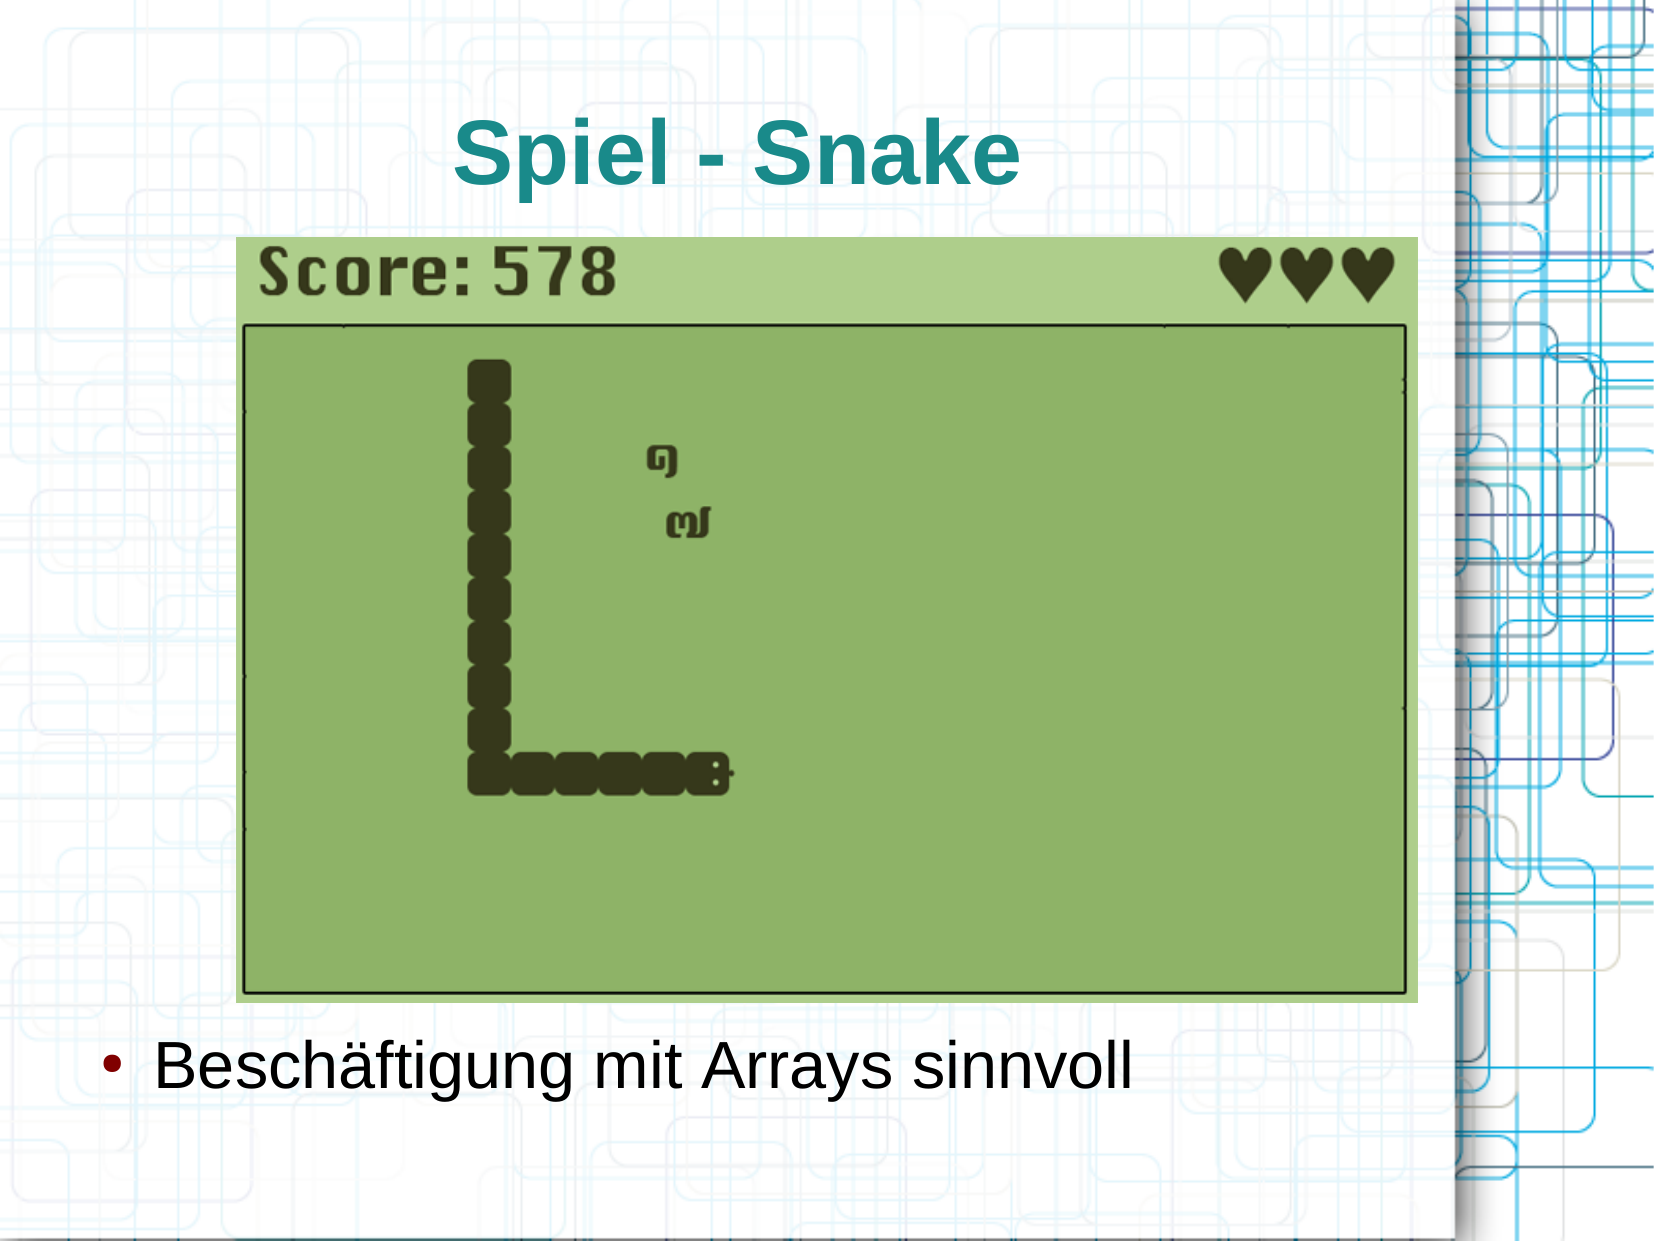

# Spiel - Snake
Beschäftigung mit Arrays sinnvoll